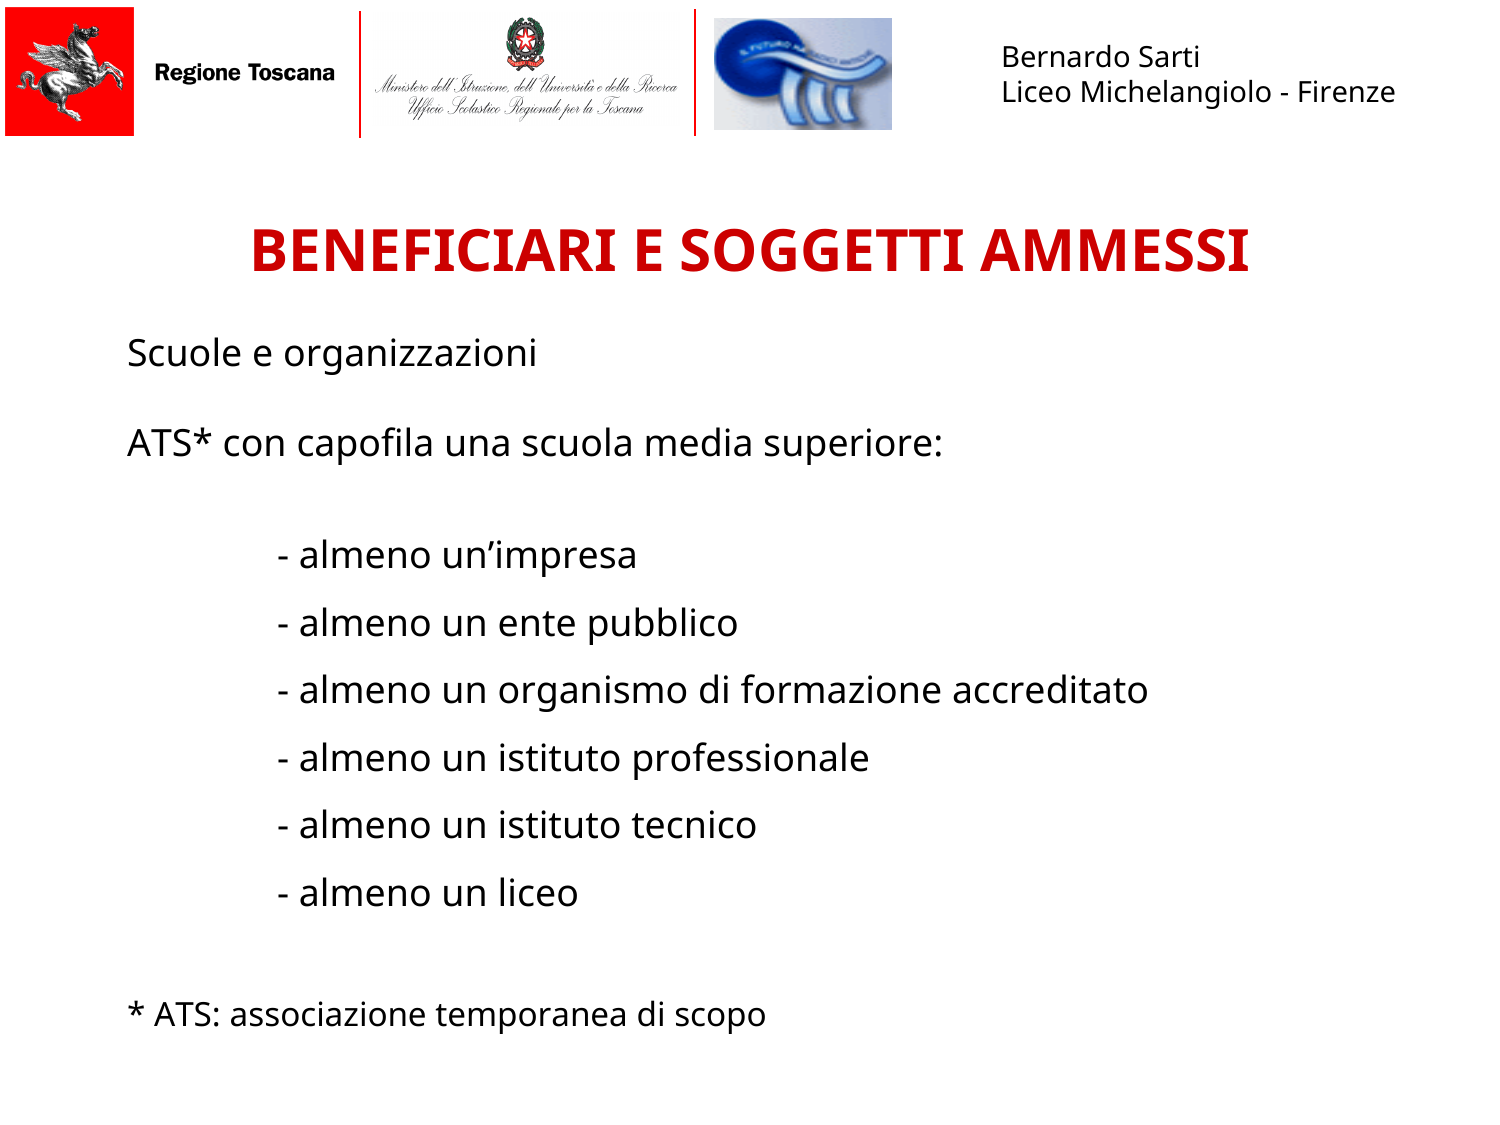

Logo scuola
Bernardo Sarti
Liceo Michelangiolo - Firenze
BENEFICIARI E SOGGETTI AMMESSI
Scuole e organizzazioni
ATS* con capofila una scuola media superiore:
	- almeno un’impresa
	- almeno un ente pubblico
	- almeno un organismo di formazione accreditato
	- almeno un istituto professionale
	- almeno un istituto tecnico
	- almeno un liceo
* ATS: associazione temporanea di scopo